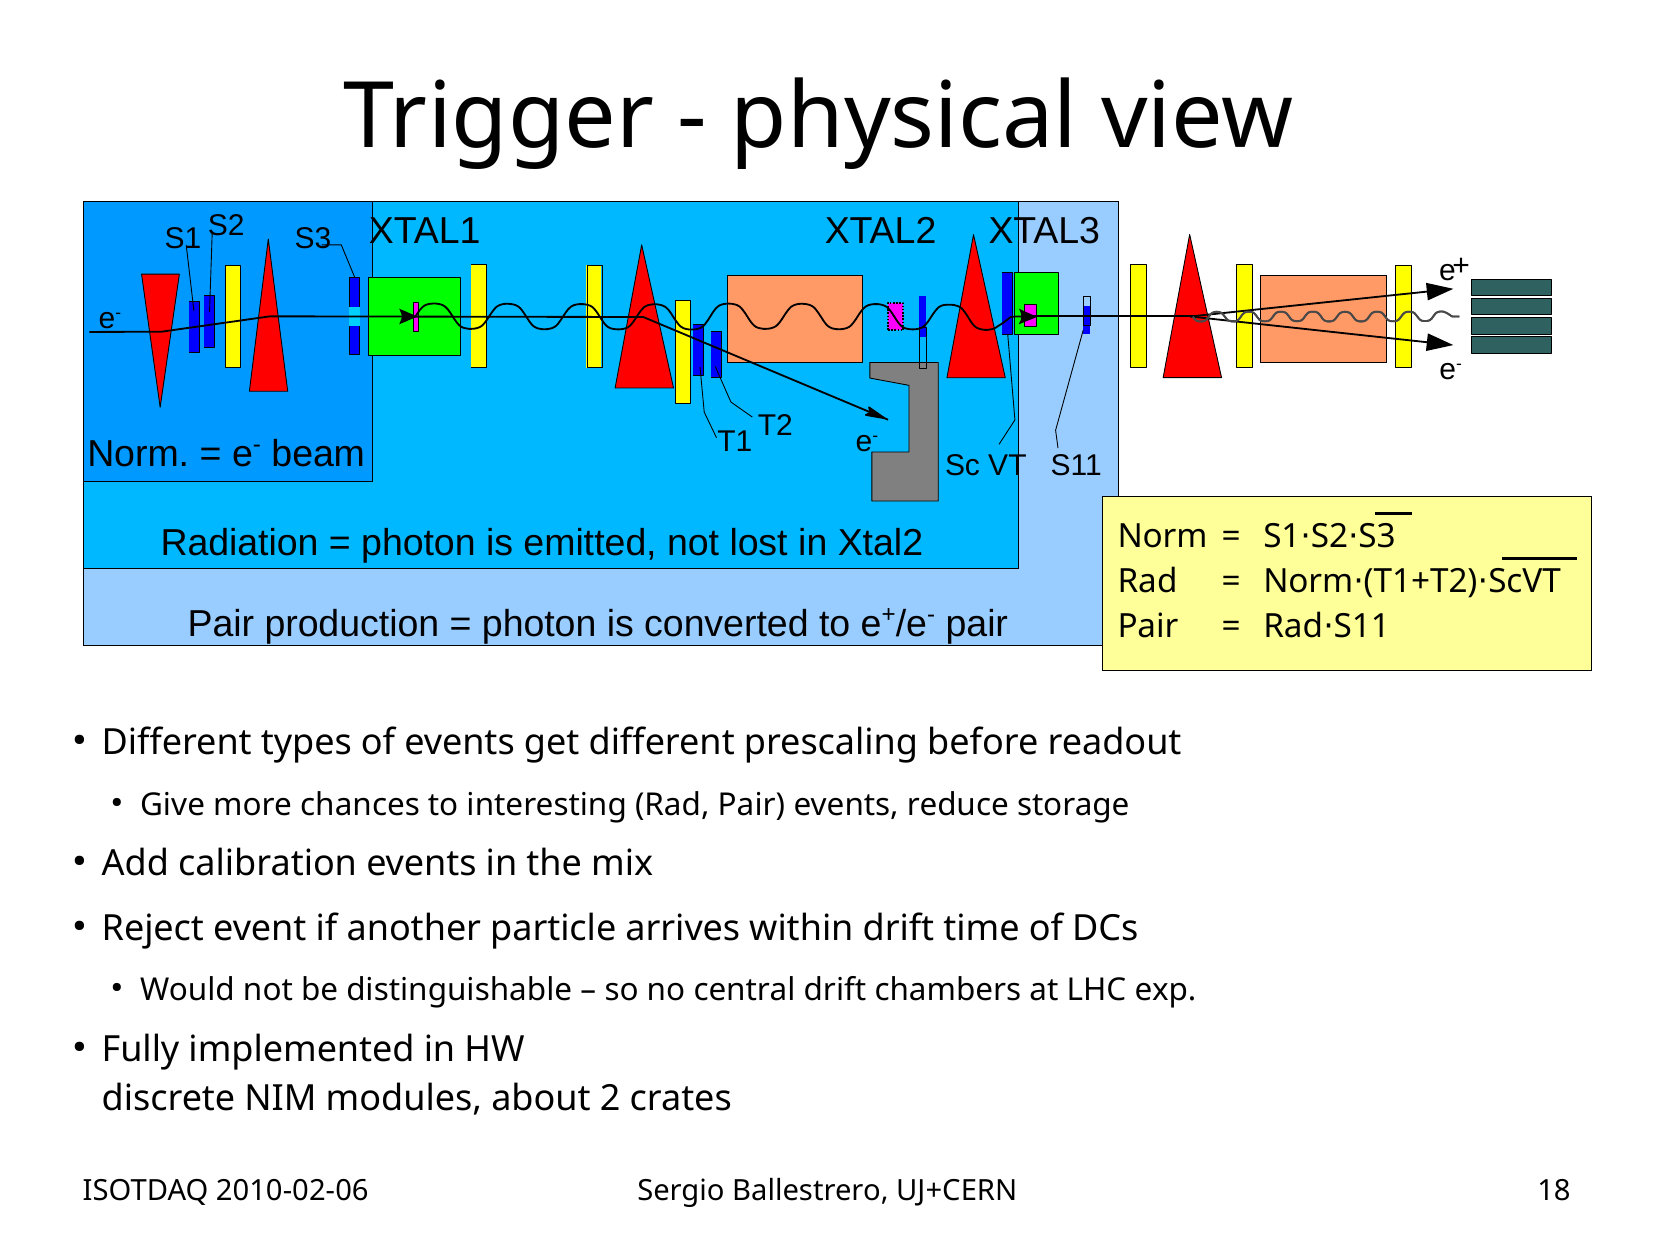

# Trigger - physical view
XTAL1
XTAL2
XTAL3
S2
S1
S3
+
e
e-
e-
T2
Norm. = e- beam
T1
e-
Sc VT
S11
Radiation = photon is emitted, not lost in Xtal2
Pair production = photon is converted to e+/e- pair
Norm	= 	S1⋅S2⋅S3
Rad	=	Norm⋅(T1+T2)⋅ScVT
Pair	=	Rad⋅S11
Different types of events get different prescaling before readout
Give more chances to interesting (Rad, Pair) events, reduce storage
Add calibration events in the mix
Reject event if another particle arrives within drift time of DCs
Would not be distinguishable – so no central drift chambers at LHC exp.
Fully implemented in HW
discrete NIM modules, about 2 crates
ISOTDAQ - Ankara 2010-02-05
18